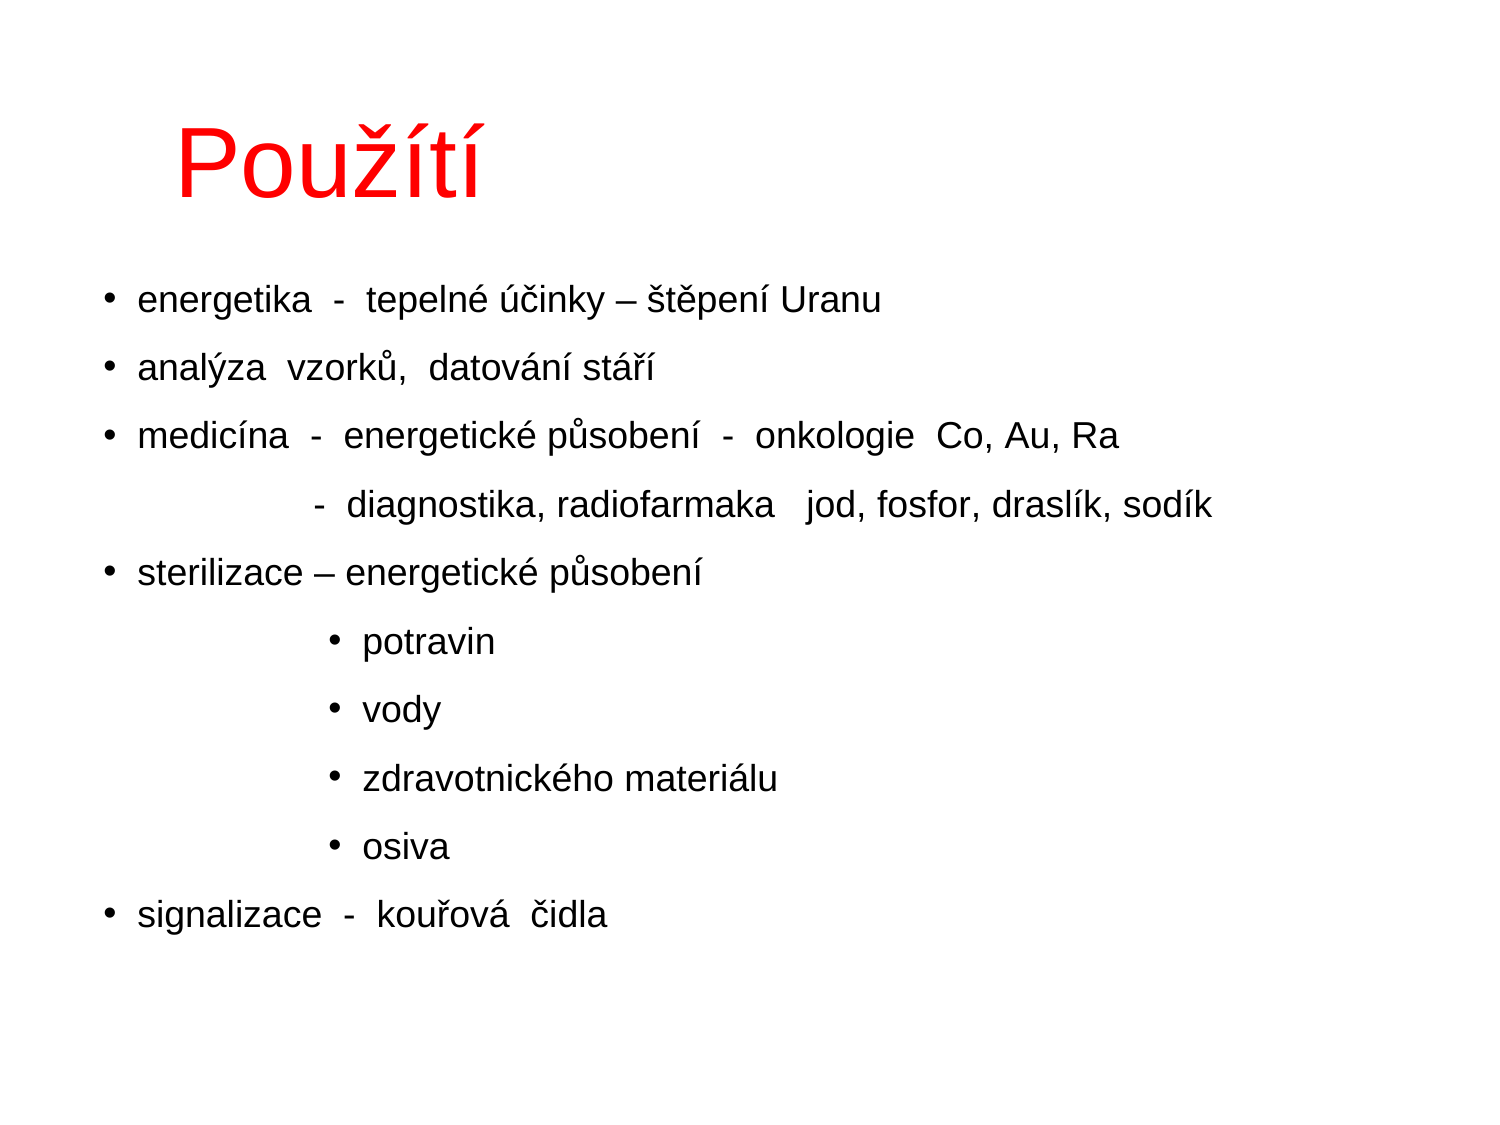

Použítí
 energetika - tepelné účinky – štěpení Uranu
 analýza vzorků, datování stáří
 medicína - energetické působení - onkologie Co, Au, Ra
 - diagnostika, radiofarmaka jod, fosfor, draslík, sodík
 sterilizace – energetické působení
 potravin
 vody
 zdravotnického materiálu
 osiva
 signalizace - kouřová čidla